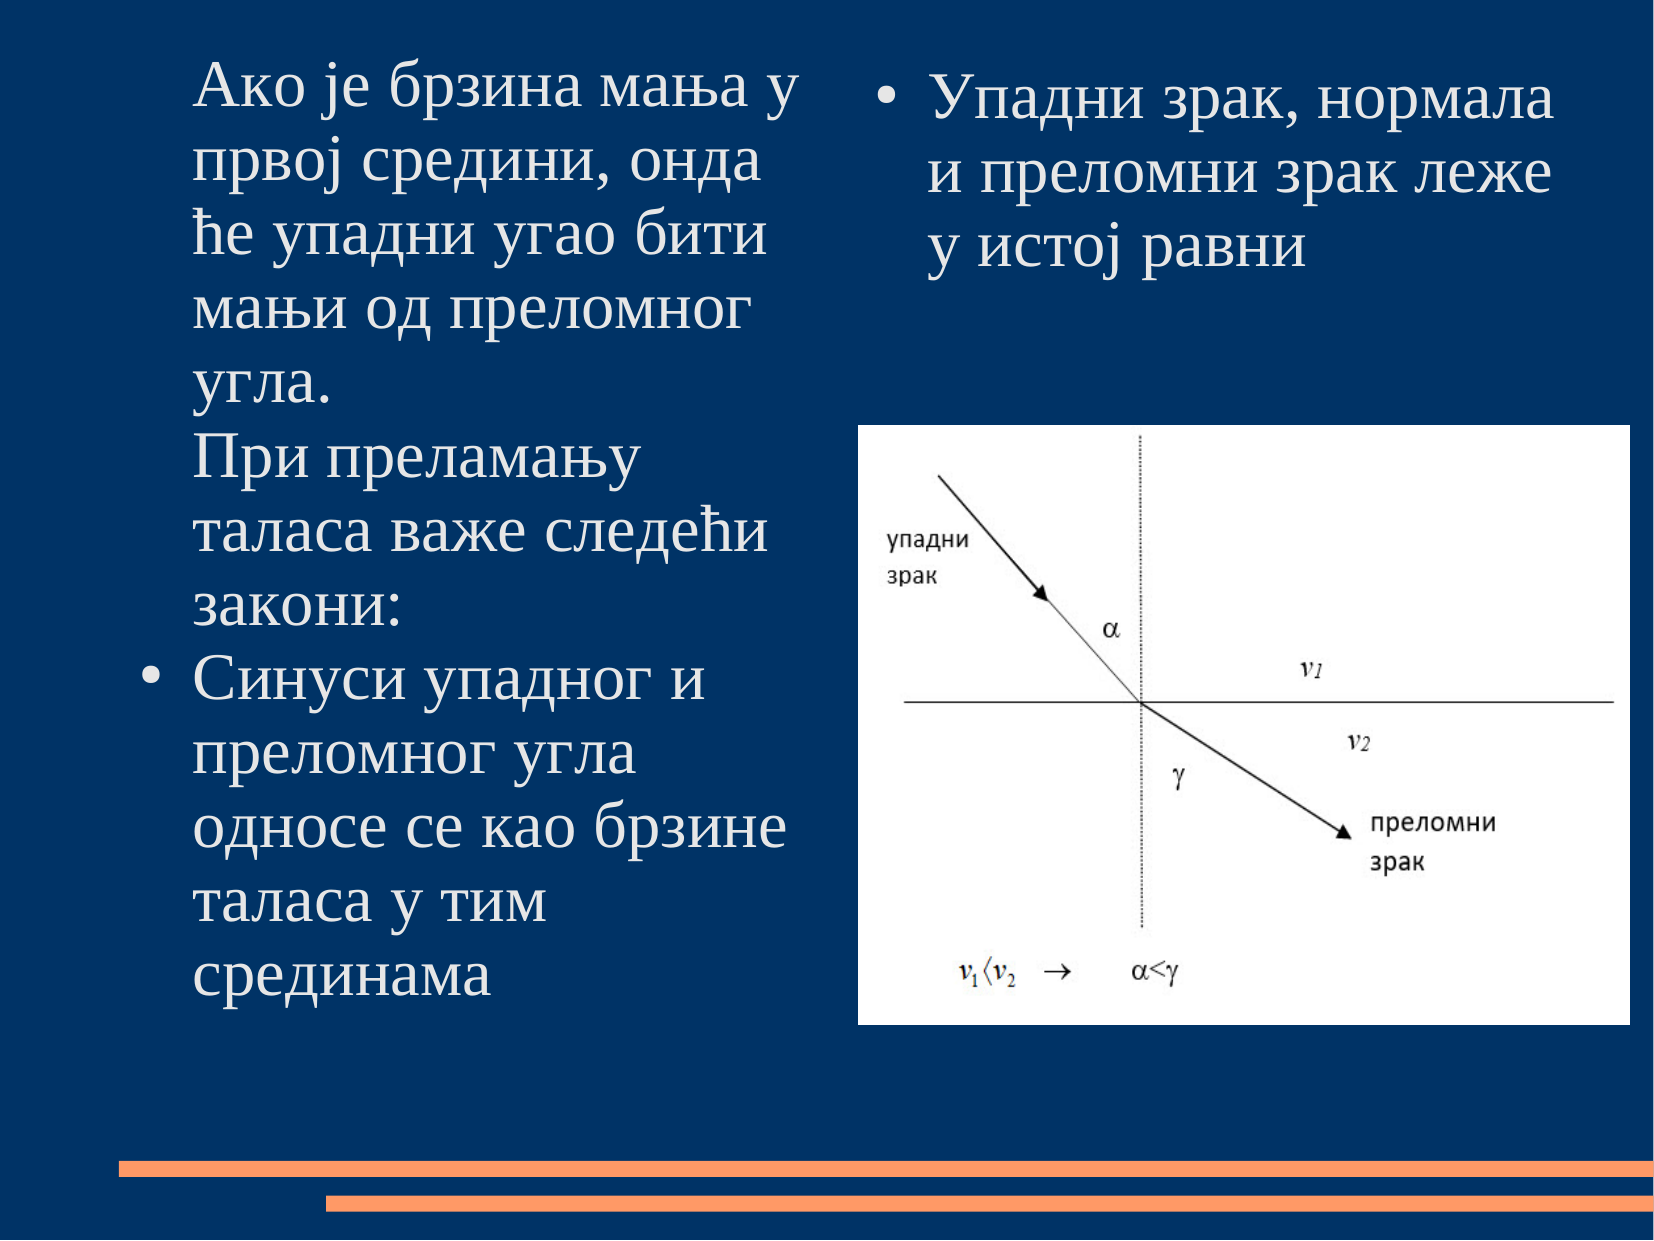

# Ако је брзина мања у првој средини, онда ће упадни угао бити мањи од преломног угла.
При преламању таласа важе следећи закони:
Синуси упадног и преломног угла односе се као брзине таласа у тим срединама
Упадни зрак, нормала и преломни зрак леже у истој равни